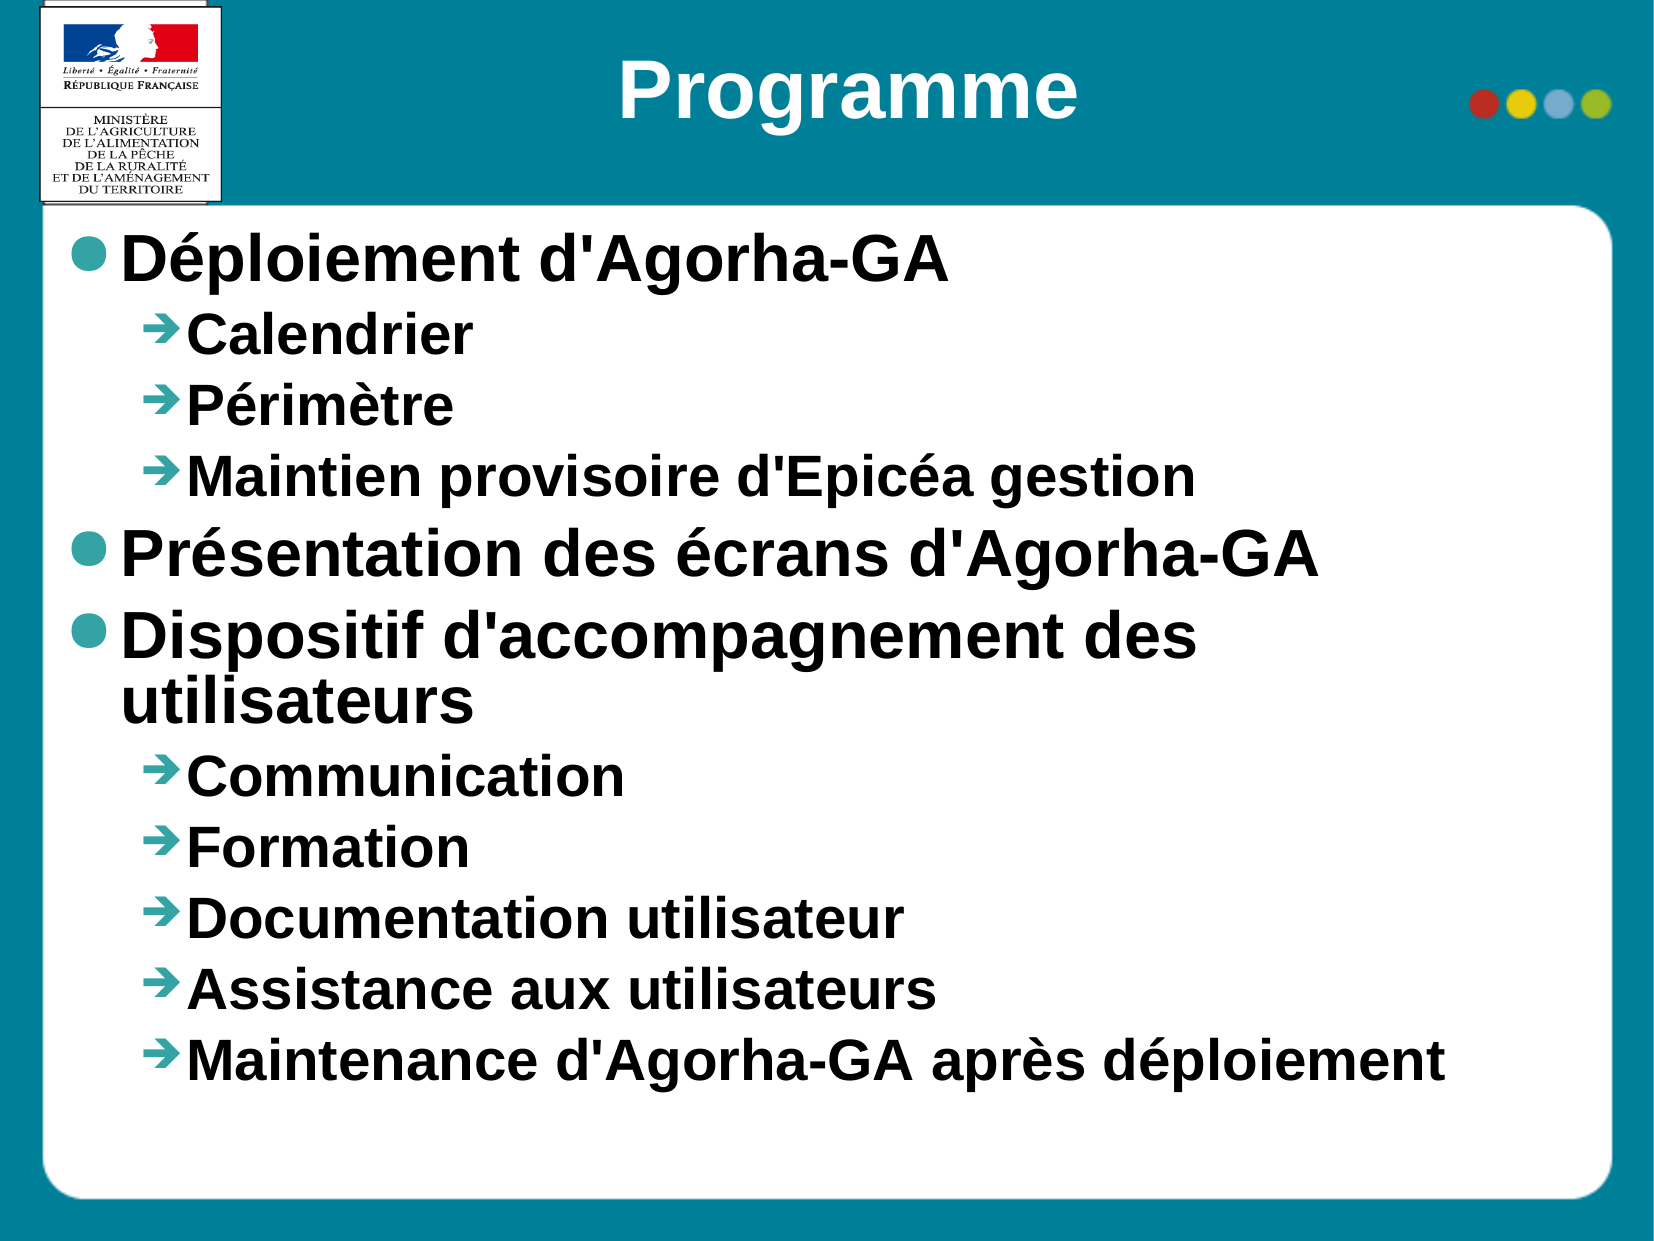

# Programme
Déploiement d'Agorha-GA
Calendrier
Périmètre
Maintien provisoire d'Epicéa gestion
Présentation des écrans d'Agorha-GA
Dispositif d'accompagnement des utilisateurs
Communication
Formation
Documentation utilisateur
Assistance aux utilisateurs
Maintenance d'Agorha-GA après déploiement